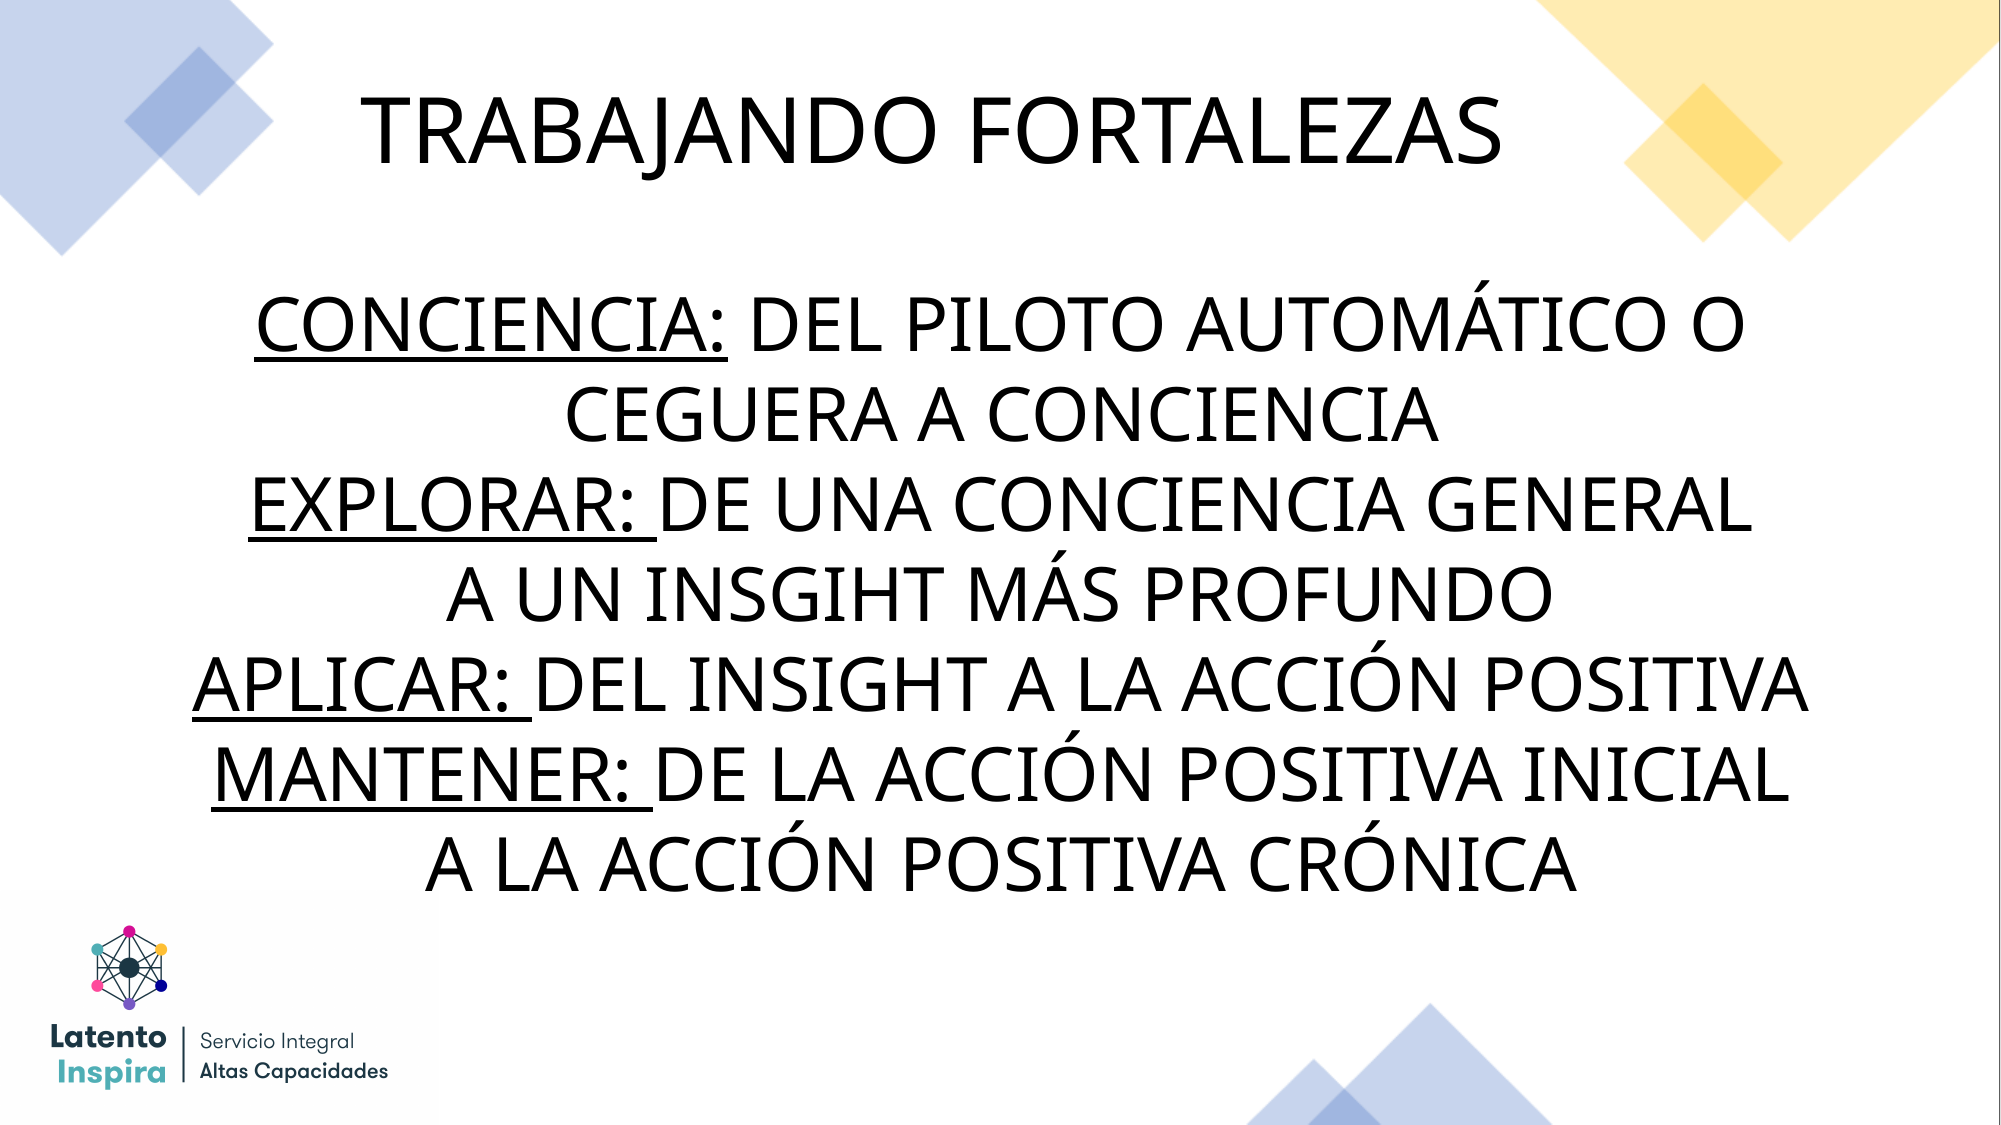

TRABAJANDO FORTALEZAS
CONCIENCIA: DEL PILOTO AUTOMÁTICO O CEGUERA A CONCIENCIA
EXPLORAR: DE UNA CONCIENCIA GENERAL
A UN INSGIHT MÁS PROFUNDO
APLICAR: DEL INSIGHT A LA ACCIÓN POSITIVA
MANTENER: DE LA ACCIÓN POSITIVA INICIAL
A LA ACCIÓN POSITIVA CRÓNICA